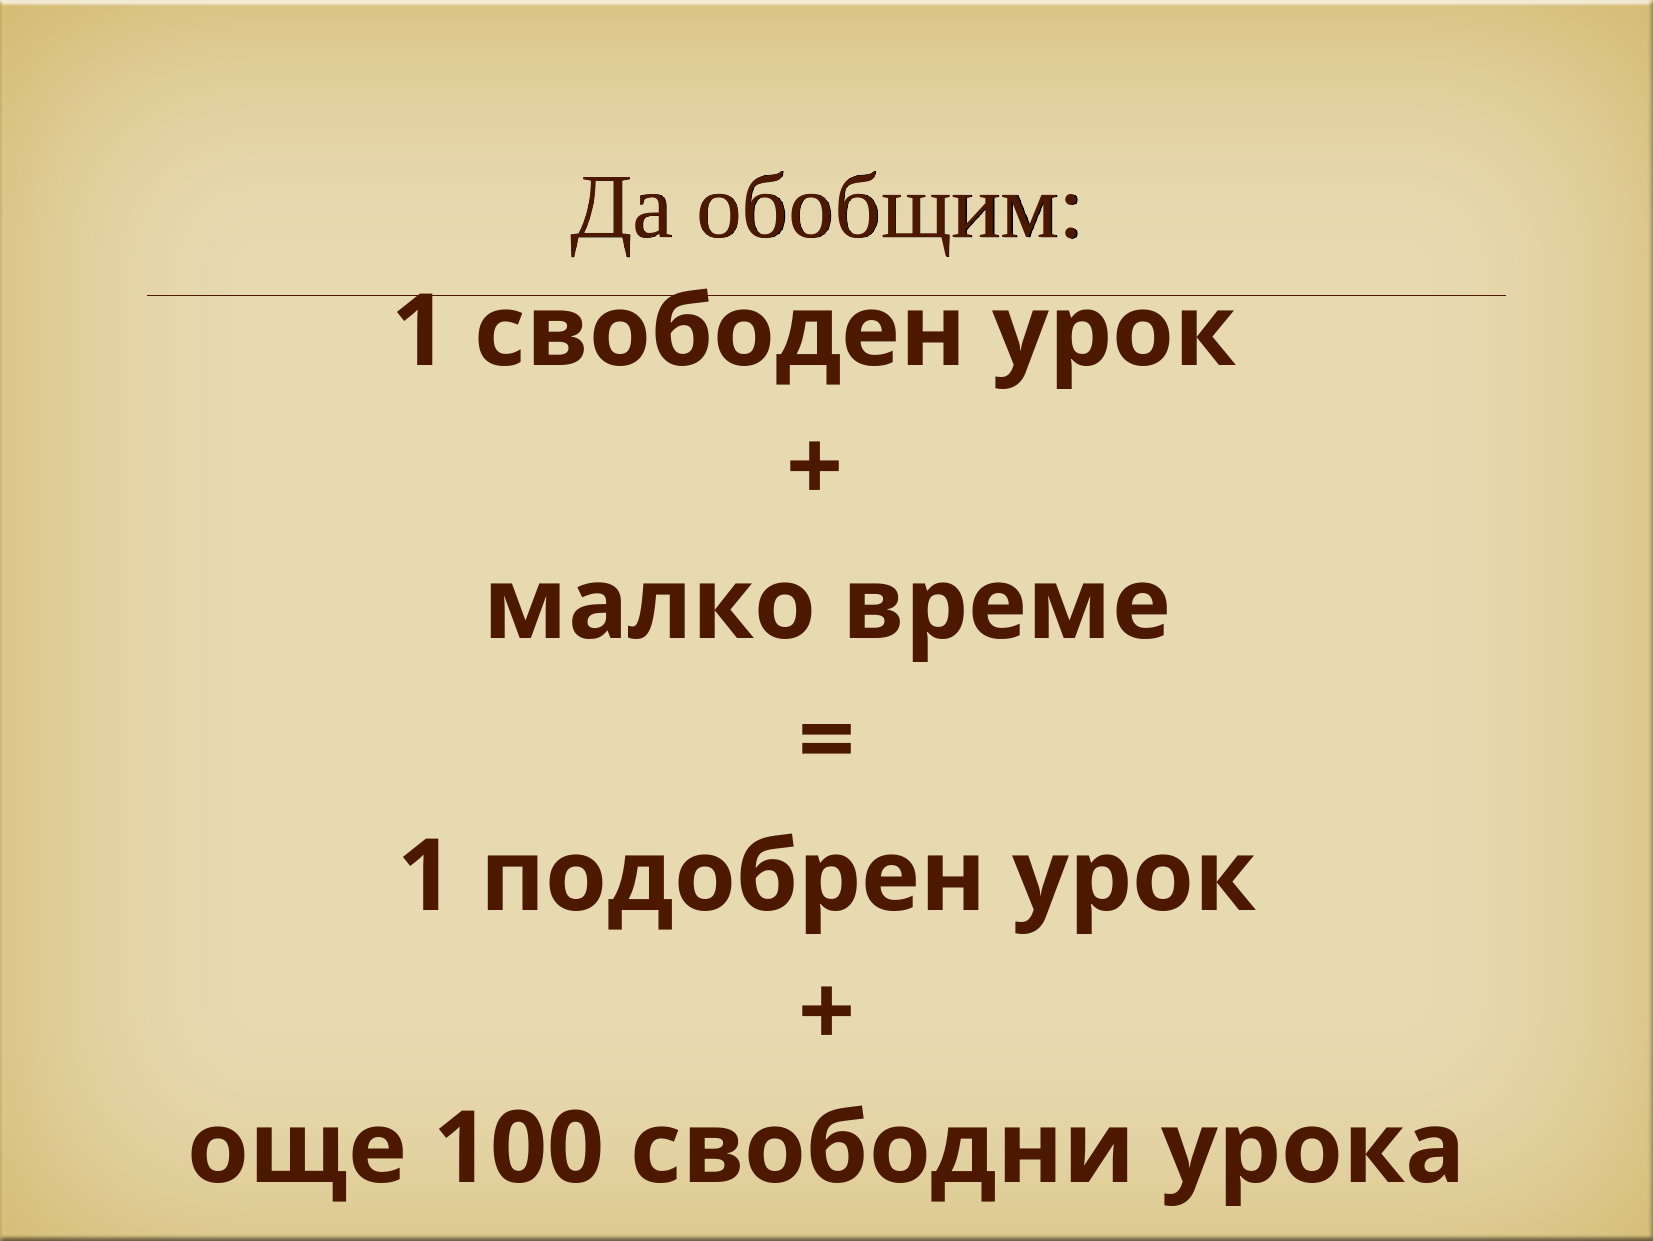

# Да обобщим:
1 свободен урок
+
малко време
=
1 подобрен урок
+
още 100 свободни урока